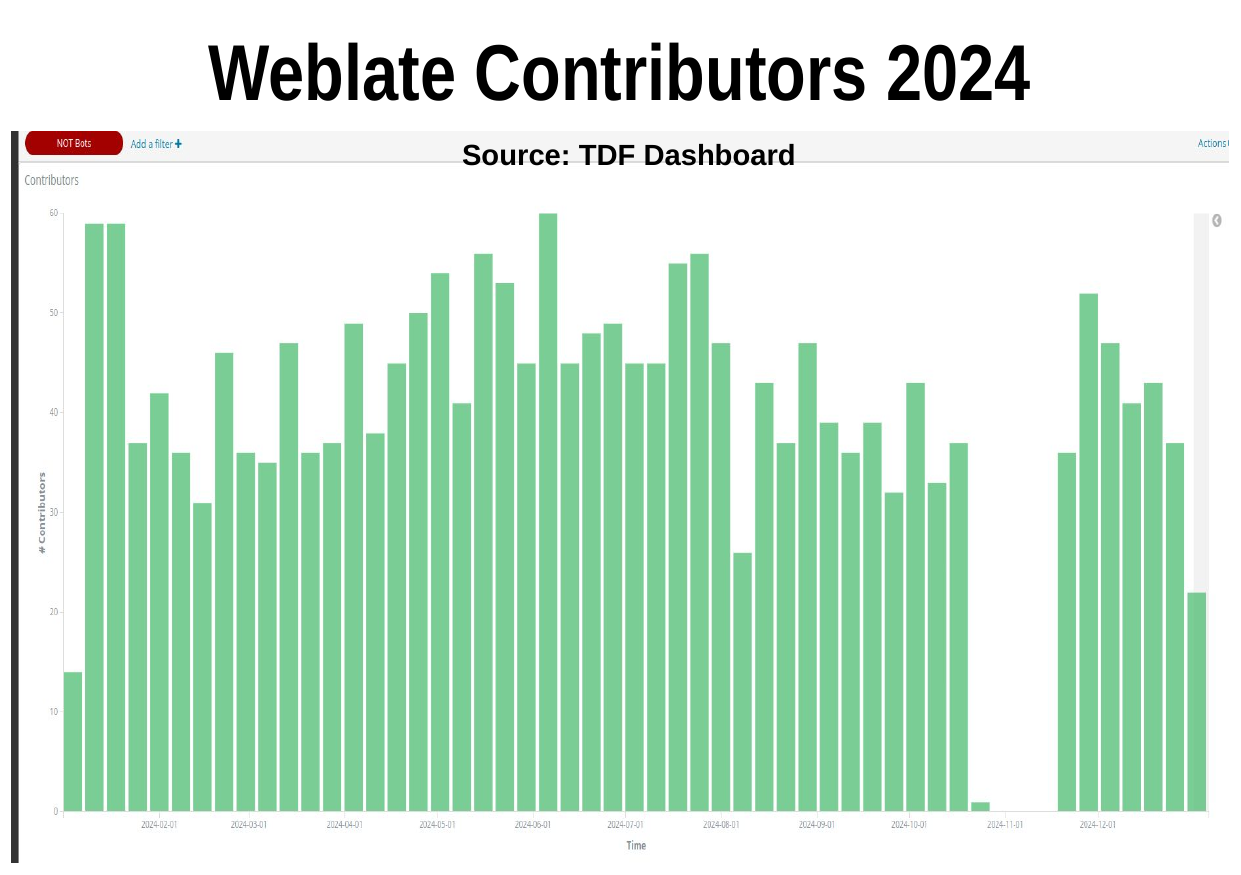

# Weblate Contributors 2024
Source: TDF Dashboard